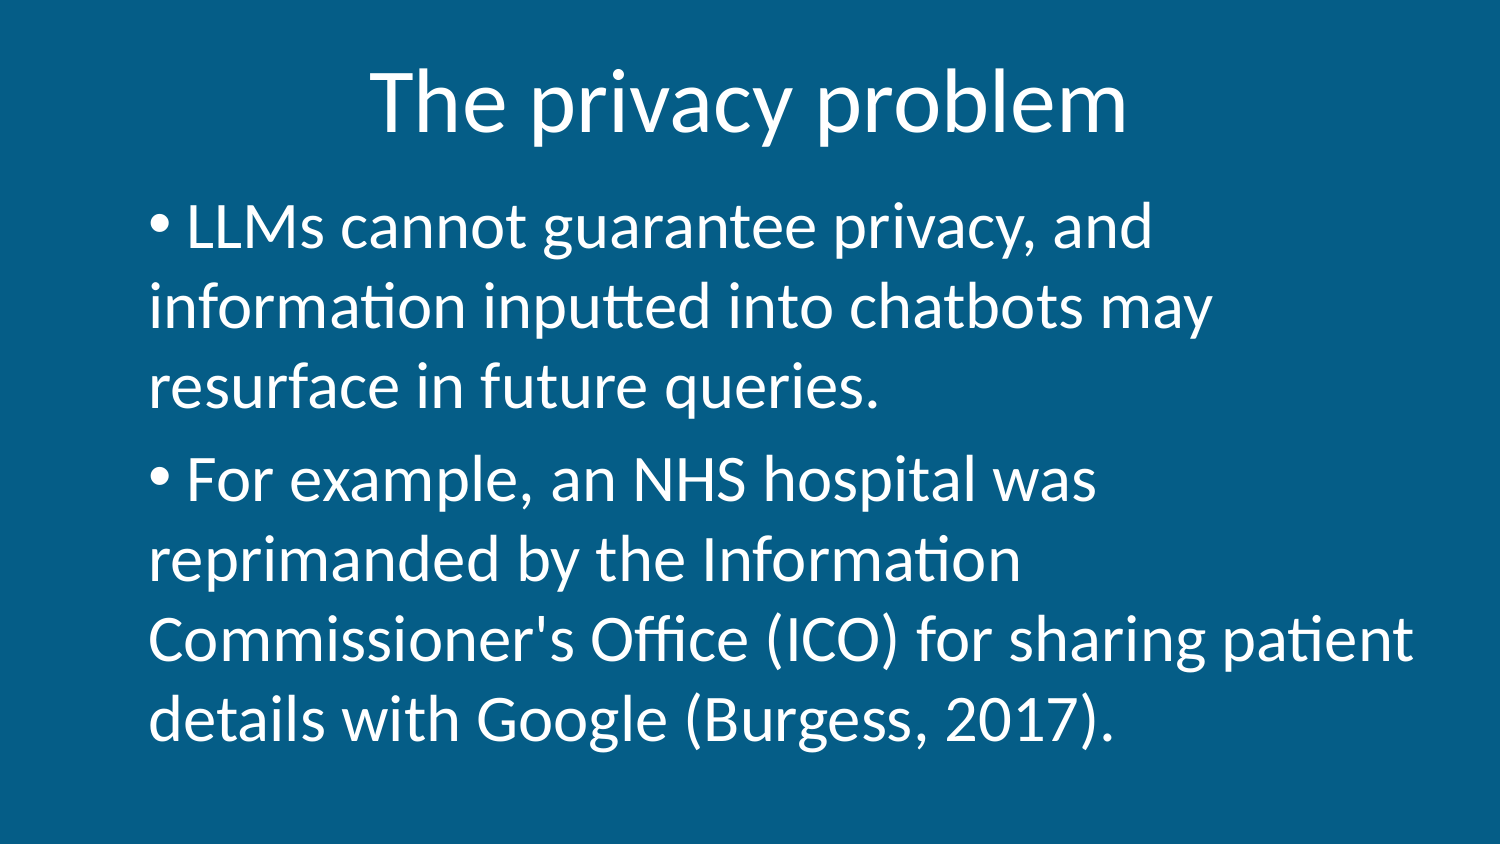

# The privacy problem
 LLMs cannot guarantee privacy, and information inputted into chatbots may resurface in future queries.
 For example, an NHS hospital was reprimanded by the Information Commissioner's Office (ICO) for sharing patient details with Google (Burgess, 2017).